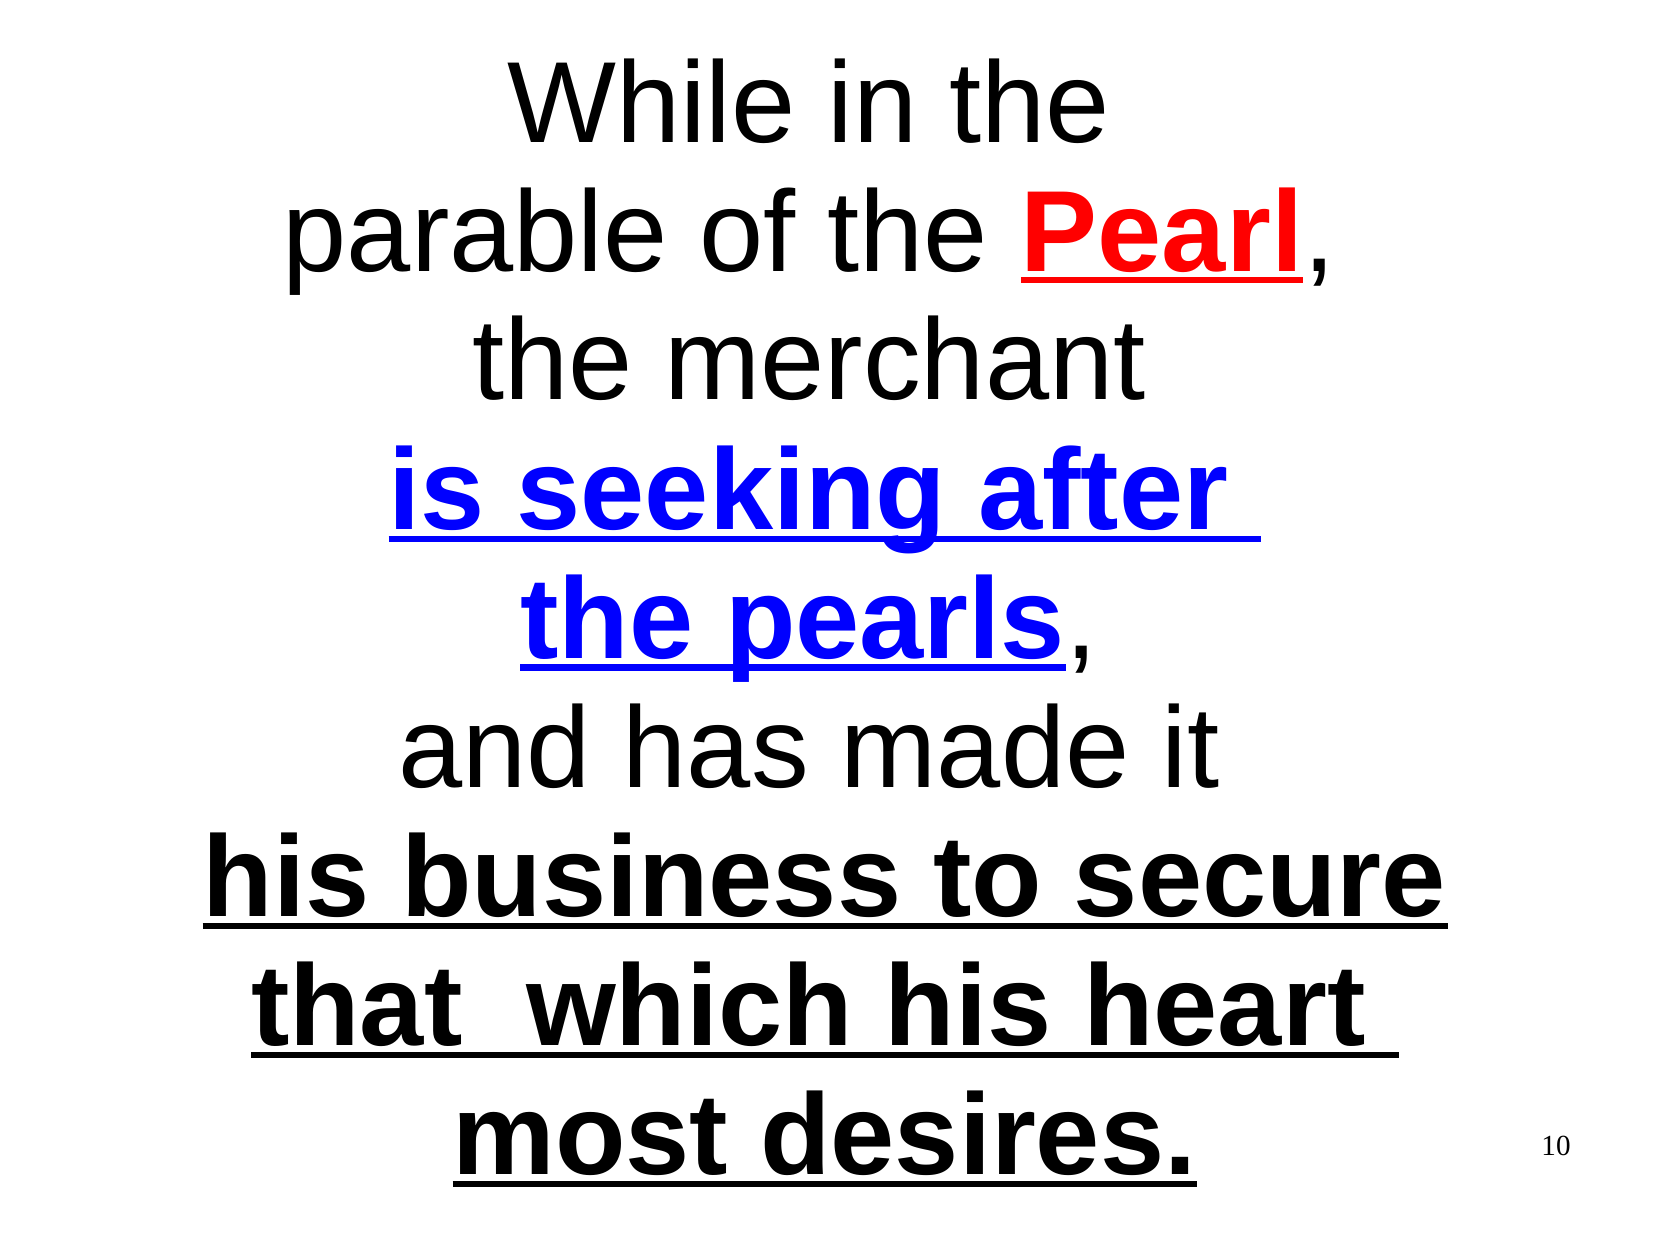

# While in the parable of the Pearl, the merchant is seeking after the pearls, and has made it his business to secure that which his heart most desires.
10